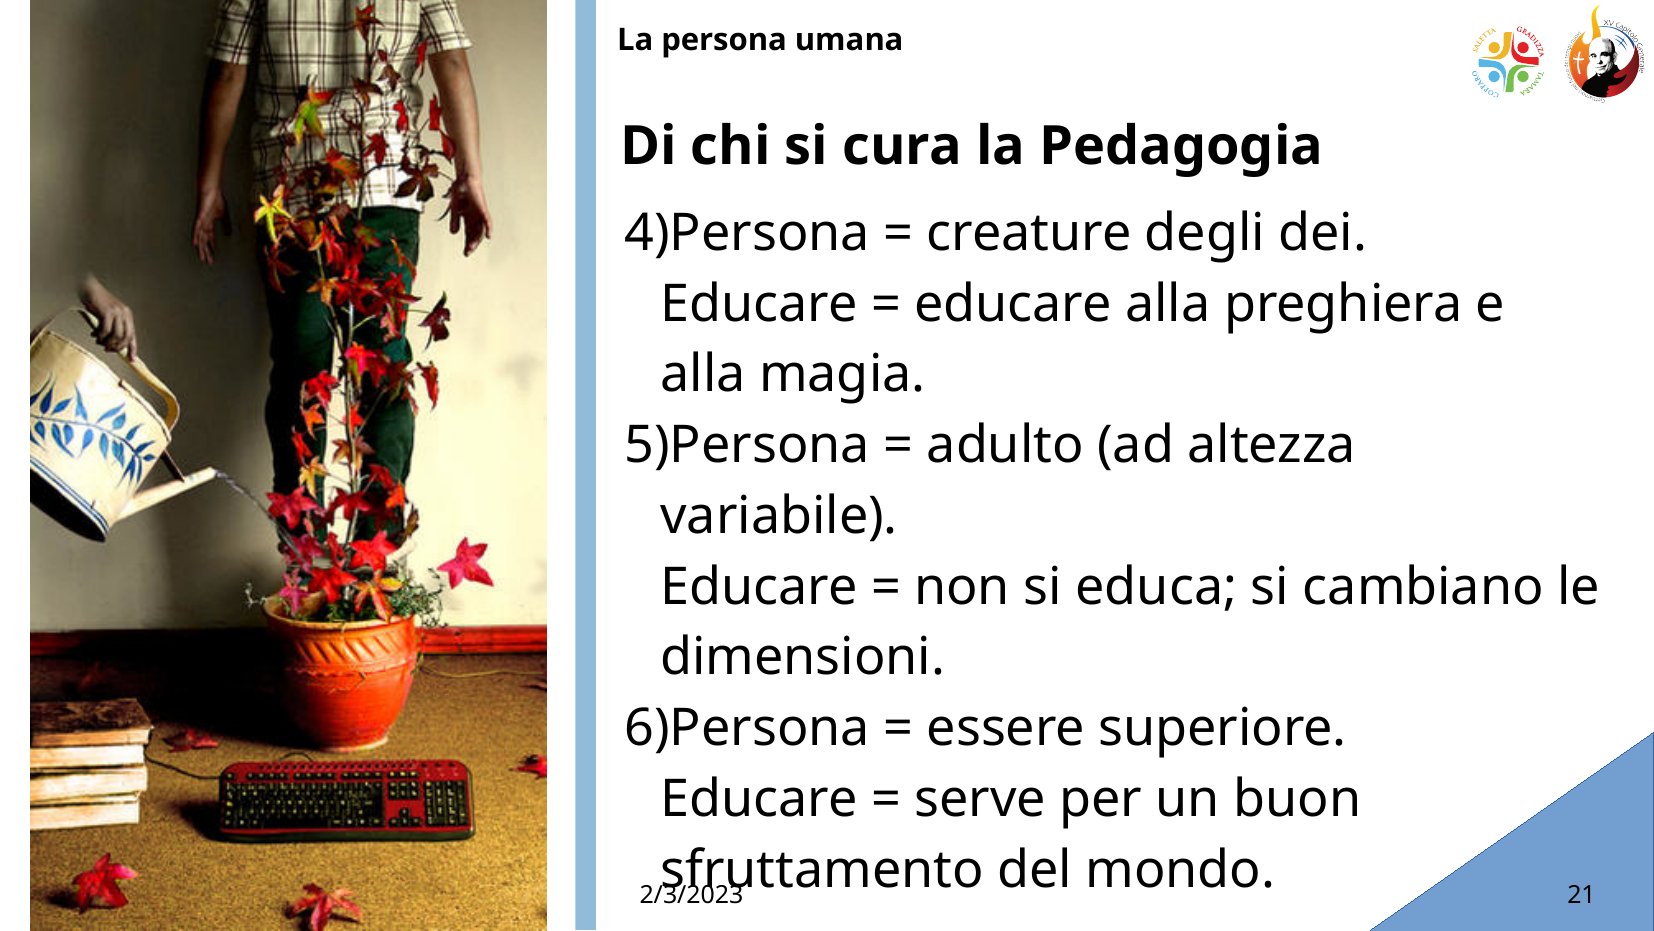

La persona umana
Di chi si cura la Pedagogia
# Persona = creature degli dei. Educare = educare alla preghiera e alla magia.
Persona = adulto (ad altezza variabile).
Educare = non si educa; si cambiano le dimensioni.
Persona = essere superiore.
Educare = serve per un buon sfruttamento del mondo.